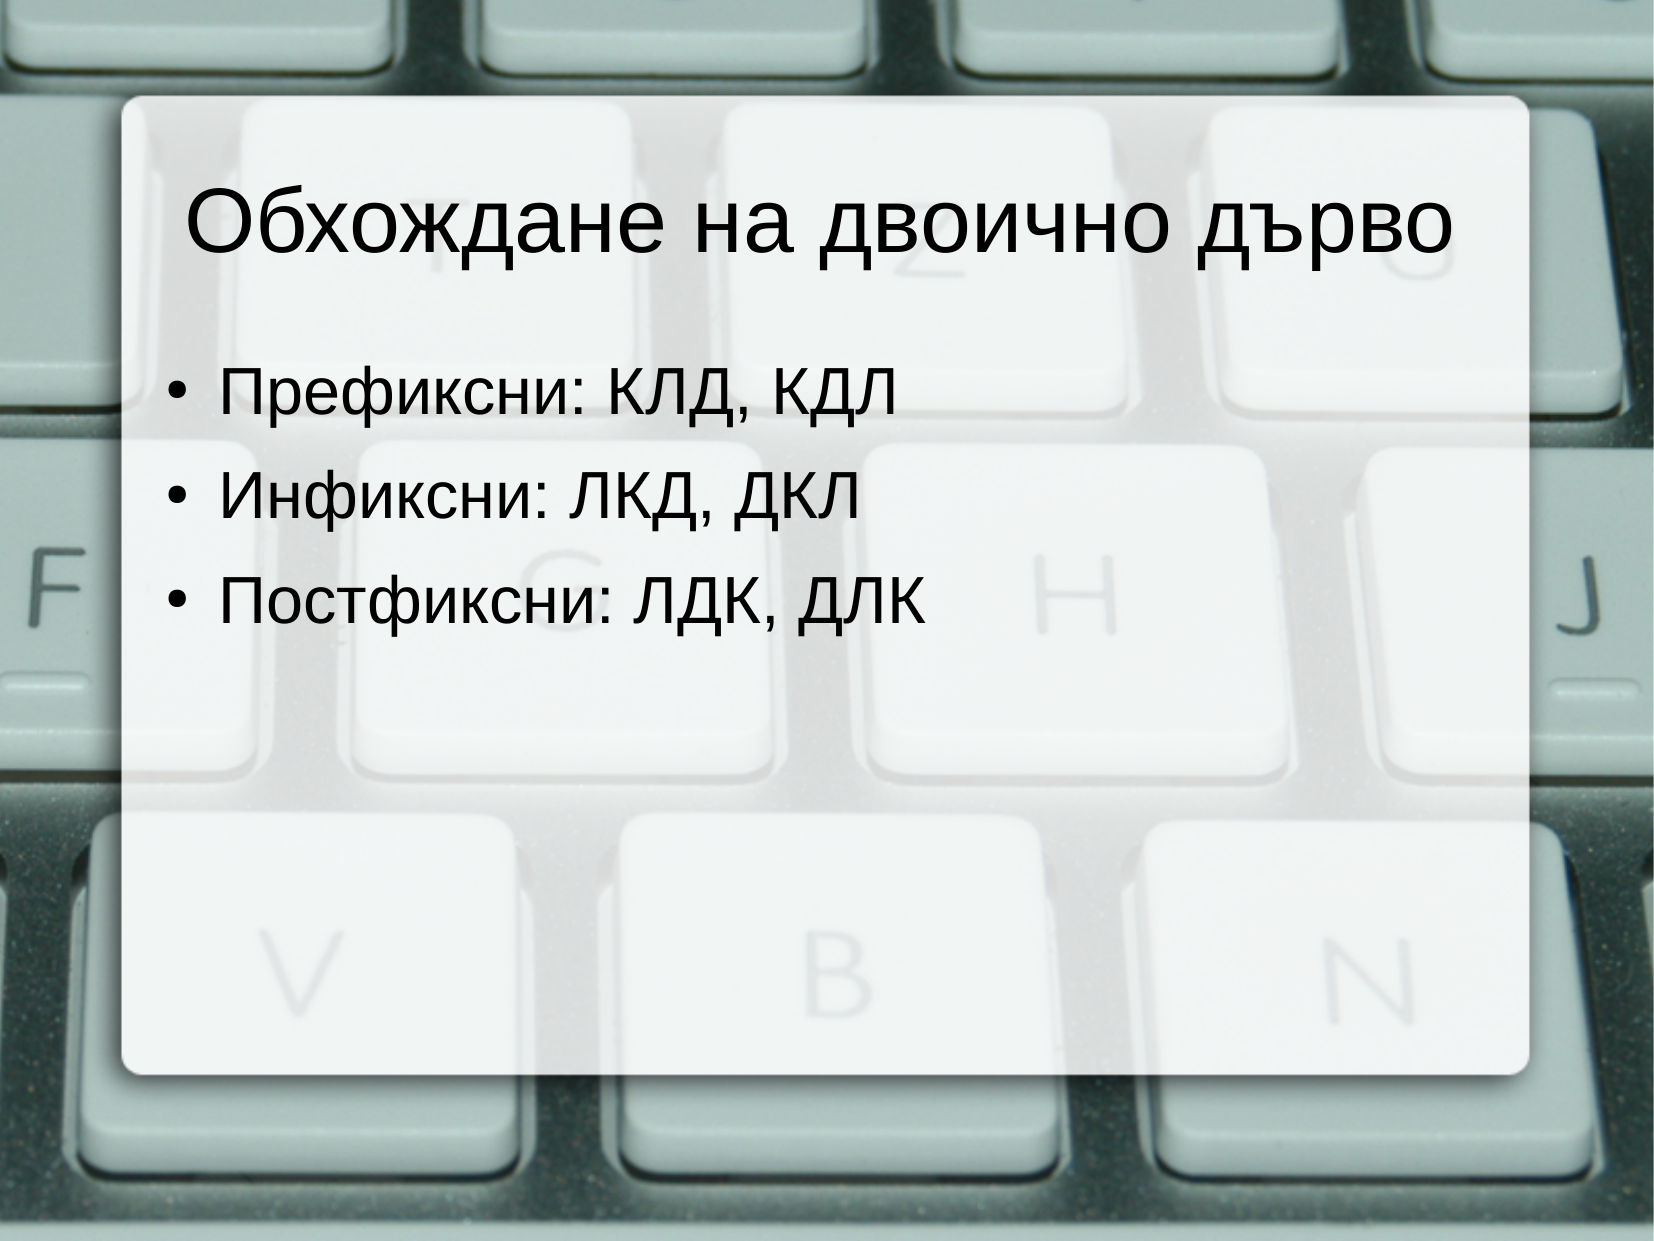

# Обхождане на двоично дърво
Префиксни: КЛД, КДЛ
Инфиксни: ЛКД, ДКЛ
Постфиксни: ЛДК, ДЛК